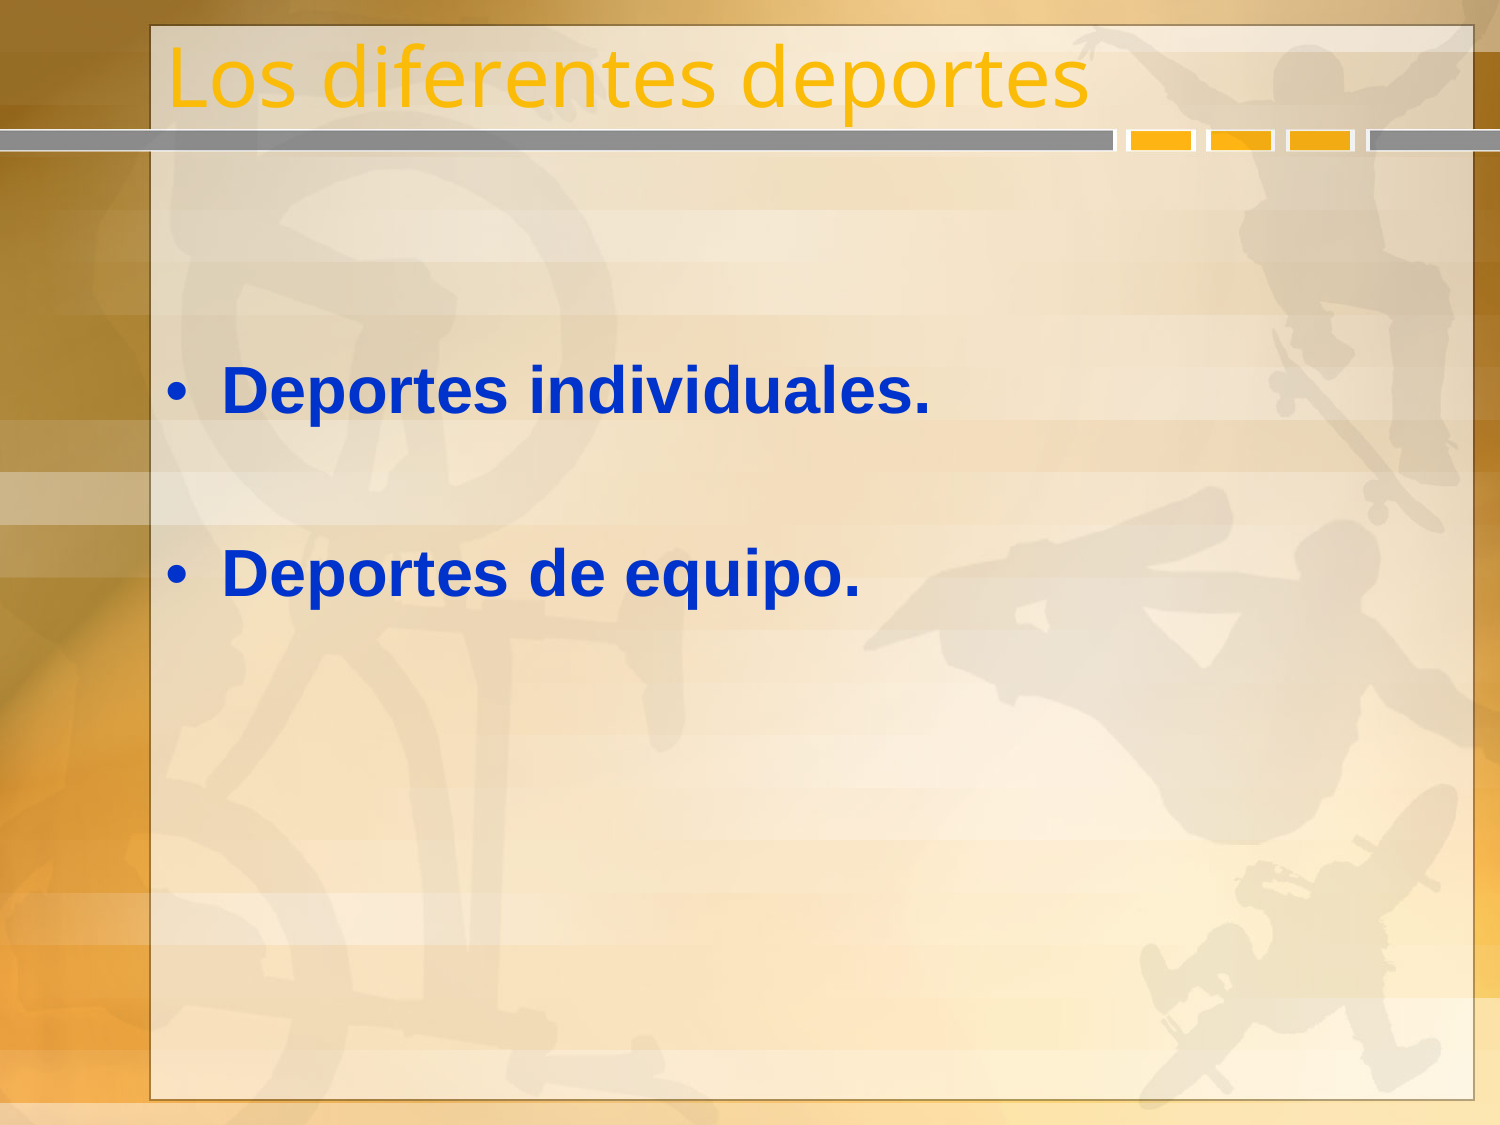

# Los diferentes deportes
Deportes individuales.
Deportes de equipo.